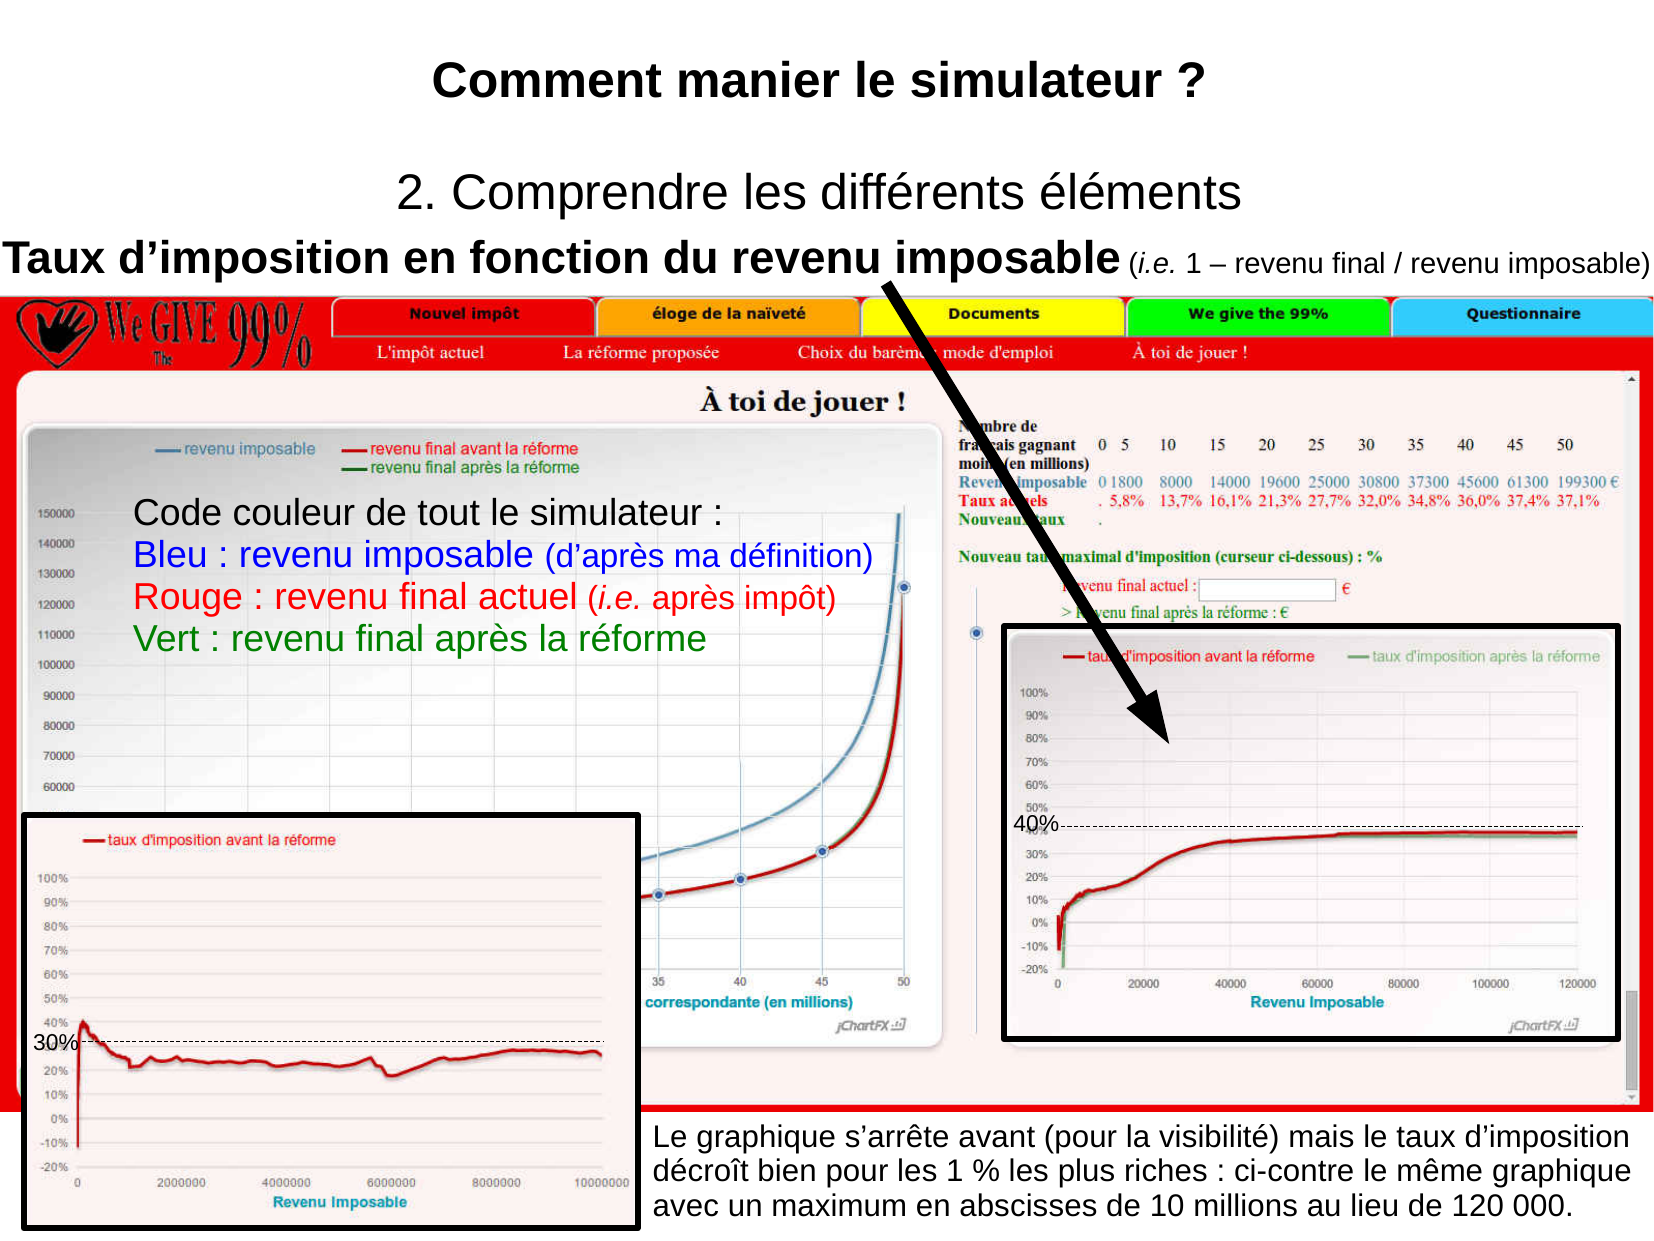

Comment manier le simulateur ?
2. Comprendre les différents éléments
Taux d’imposition en fonction du revenu imposable (i.e. 1 – revenu final / revenu imposable)
Code couleur de tout le simulateur :
Bleu : revenu imposable (d’après ma définition)
Rouge : revenu final actuel (i.e. après impôt)
Vert : revenu final après la réforme
 40%
 30%
Le graphique s’arrête avant (pour la visibilité) mais le taux d’imposition décroît bien pour les 1 % les plus riches : ci-contre le même graphique avec un maximum en abscisses de 10 millions au lieu de 120 000.